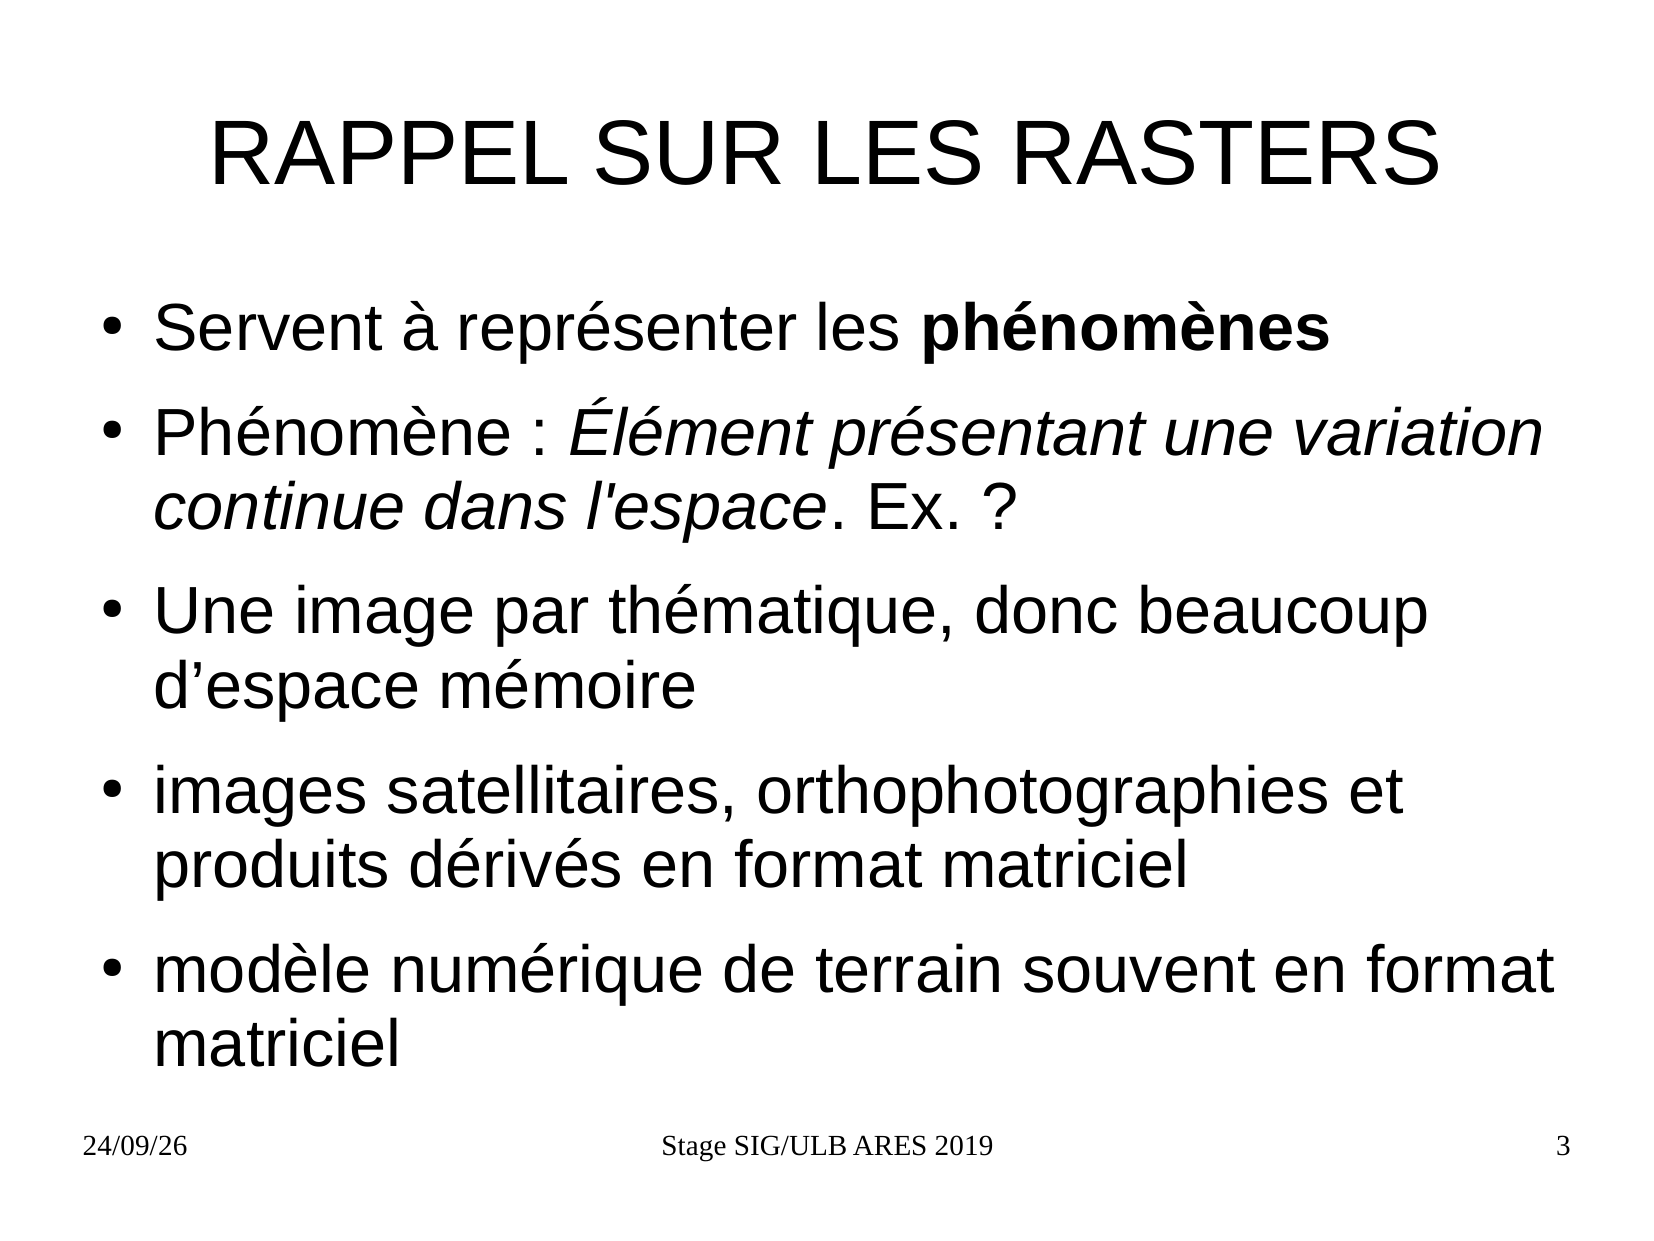

# RAPPEL SUR LES RASTERS
Servent à représenter les phénomènes
Phénomène : Élément présentant une variation continue dans l'espace. Ex. ?
Une image par thématique, donc beaucoup d’espace mémoire
images satellitaires, orthophotographies et produits dérivés en format matriciel
modèle numérique de terrain souvent en format matriciel
Stage SIG/ULB ARES 2019
3